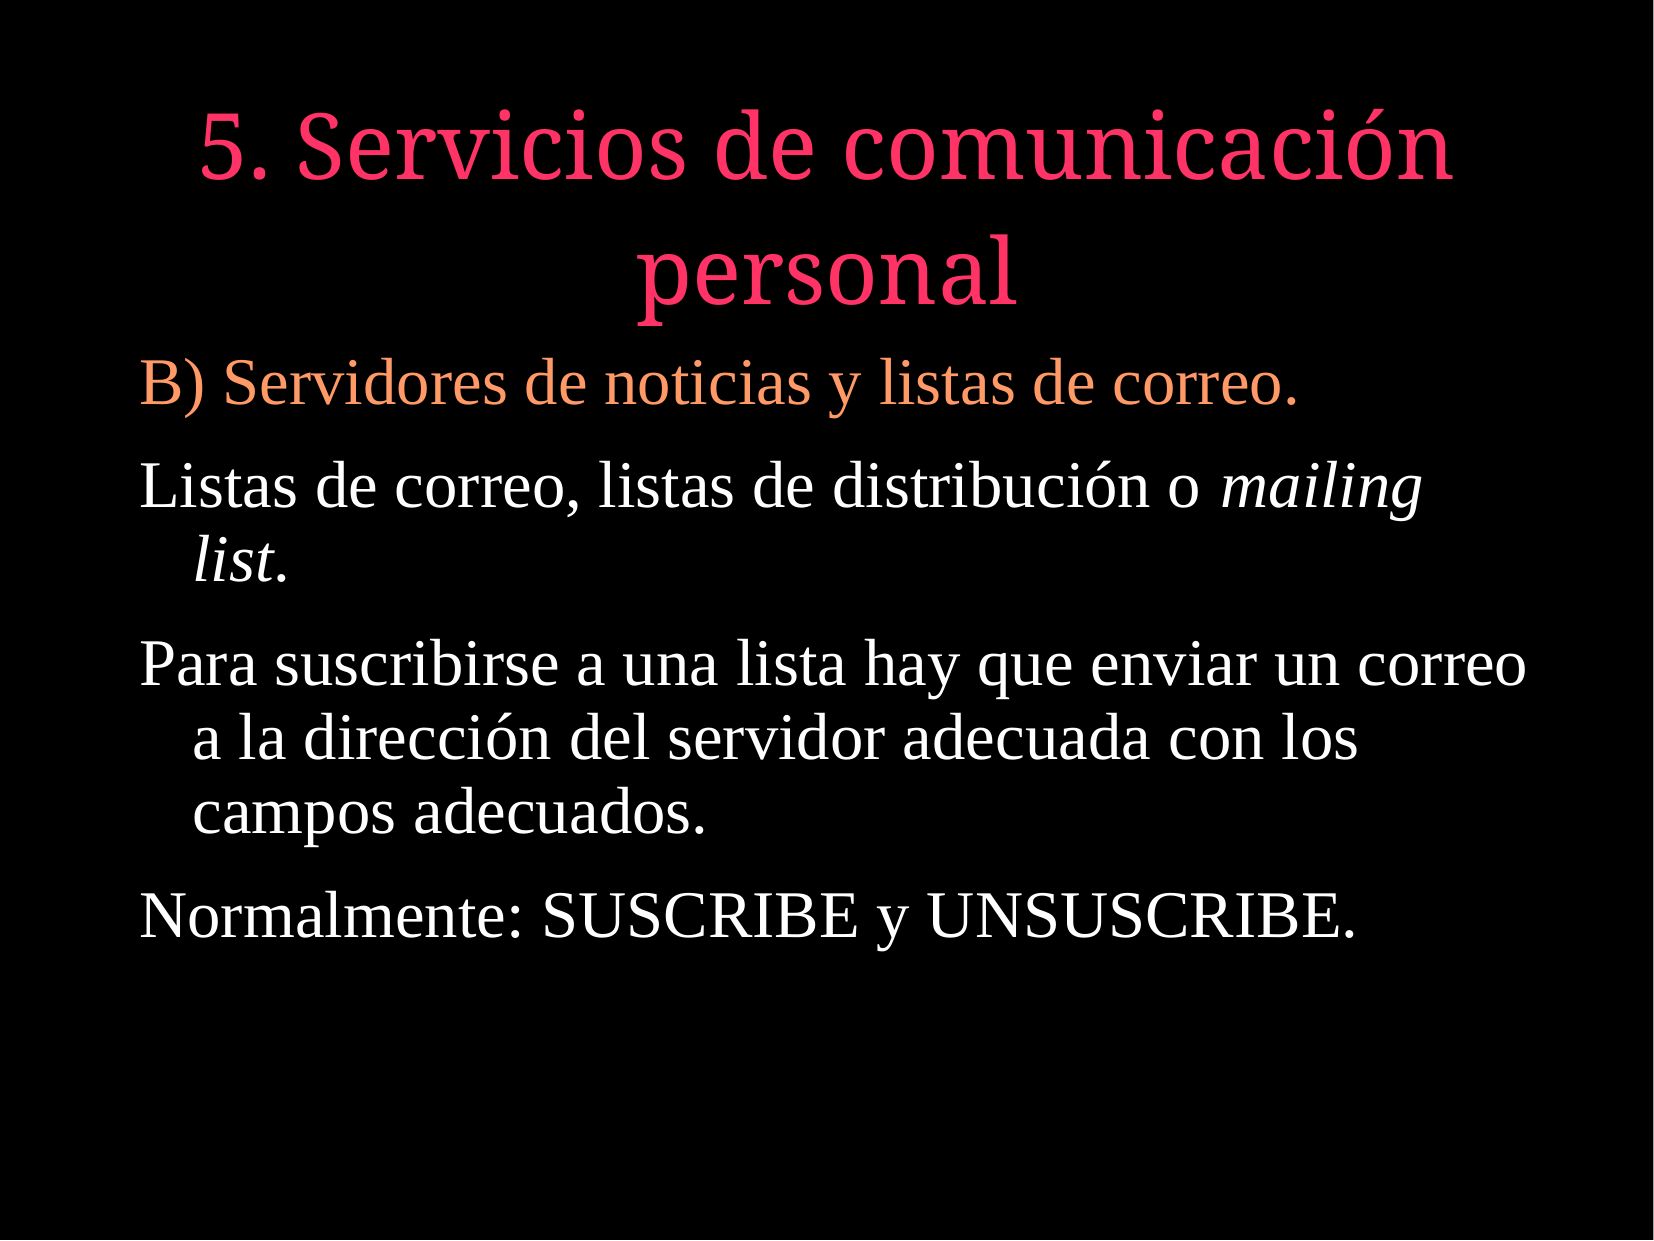

# 5. Servicios de comunicación personal
B) Servidores de noticias y listas de correo.
Listas de correo, listas de distribución o mailing list.
Para suscribirse a una lista hay que enviar un correo a la dirección del servidor adecuada con los campos adecuados.
Normalmente: SUSCRIBE y UNSUSCRIBE.